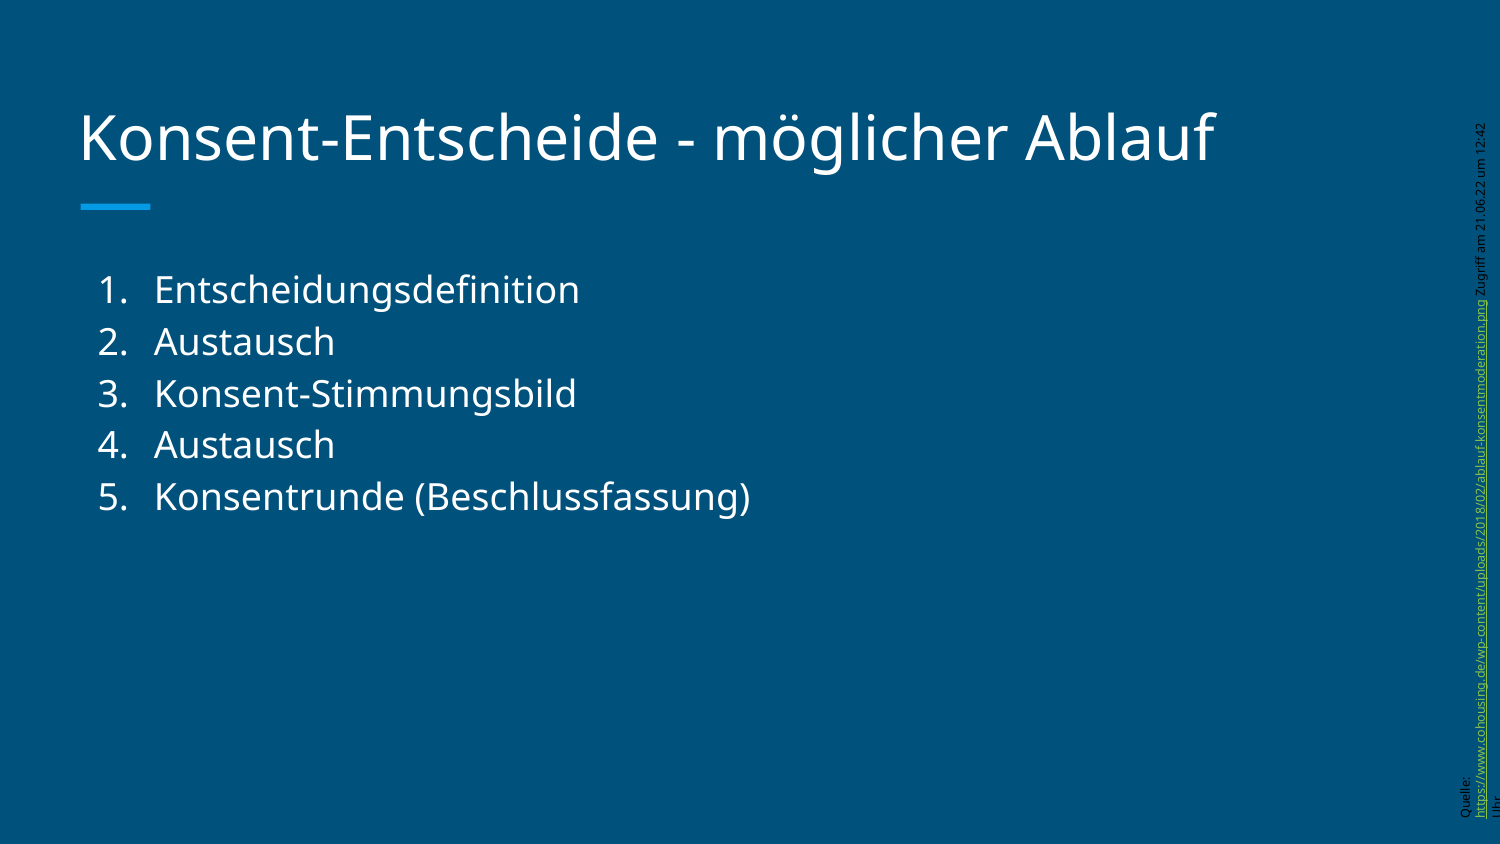

# Konsent-Entscheide - möglicher Ablauf
Entscheidungsdefinition
Austausch
Konsent-Stimmungsbild
Austausch
Konsentrunde (Beschlussfassung)
Quelle:
https://www.cohousing.de/wp-content/uploads/2018/02/ablauf-konsentmoderation.png Zugriff am 21.06.22 um 12:42 Uhr